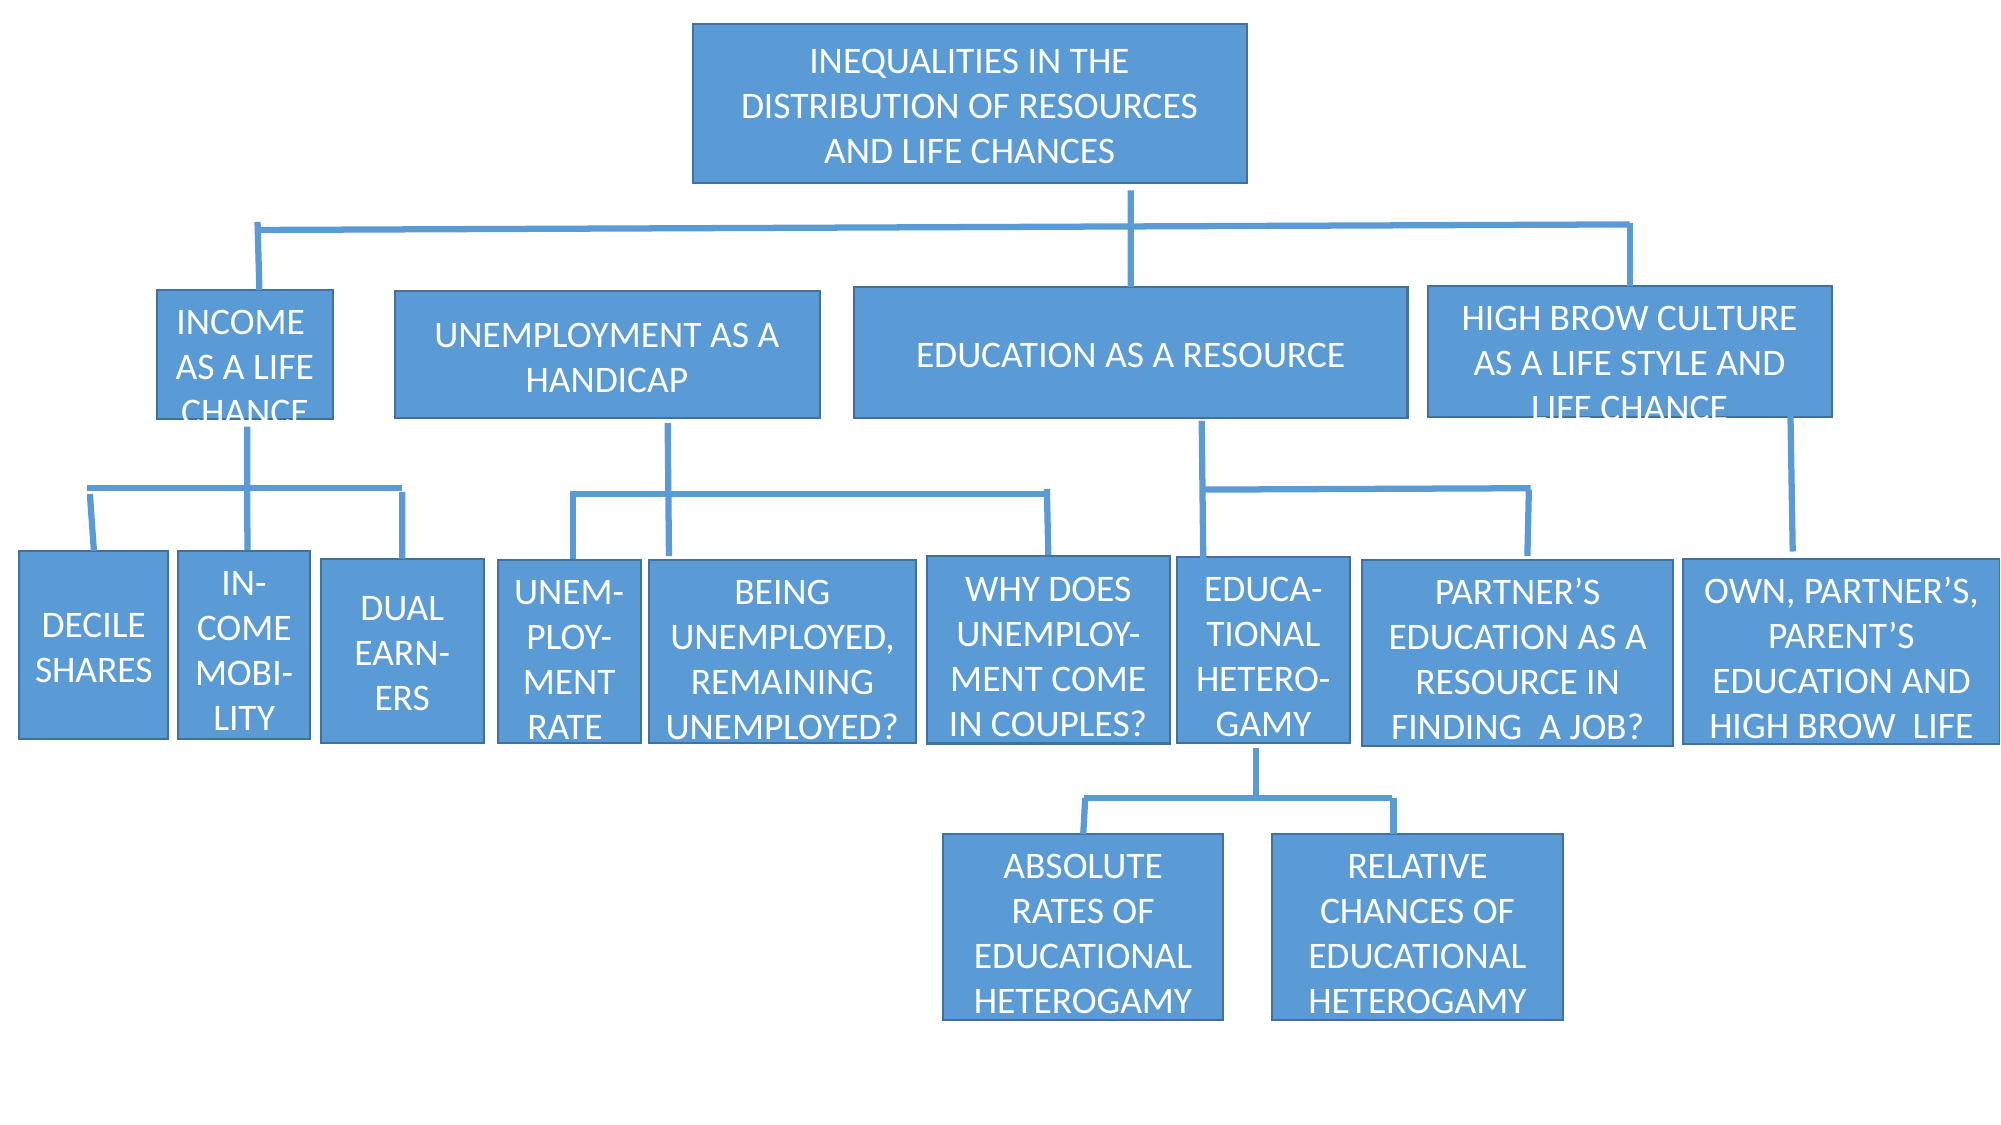

INEQUALITIES IN THE DISTRIBUTION OF RESOURCES AND LIFE CHANCES
HIGH BROW CULTURE AS A LIFE STYLE AND LIFE CHANCE
EDUCATION AS A RESOURCE
INCOME
AS A LIFE CHANCE
UNEMPLOYMENT AS A HANDICAP
DECILE SHARES
IN-COME MOBI-LITY
WHY DOES UNEMPLOY-MENT COME IN COUPLES?
EDUCA-TIONAL HETERO-
GAMY
DUAL EARN-ERS
OWN, PARTNER’S, PARENT’S EDUCATION AND HIGH BROW LIFE
UNEM-PLOY-MENT RATE
BEING UNEMPLOYED, REMAINING UNEMPLOYED?
PARTNER’S EDUCATION AS A RESOURCE IN FINDING A JOB?
ABSOLUTE RATES OF EDUCATIONAL HETEROGAMY
RELATIVE CHANCES OF EDUCATIONAL HETEROGAMY